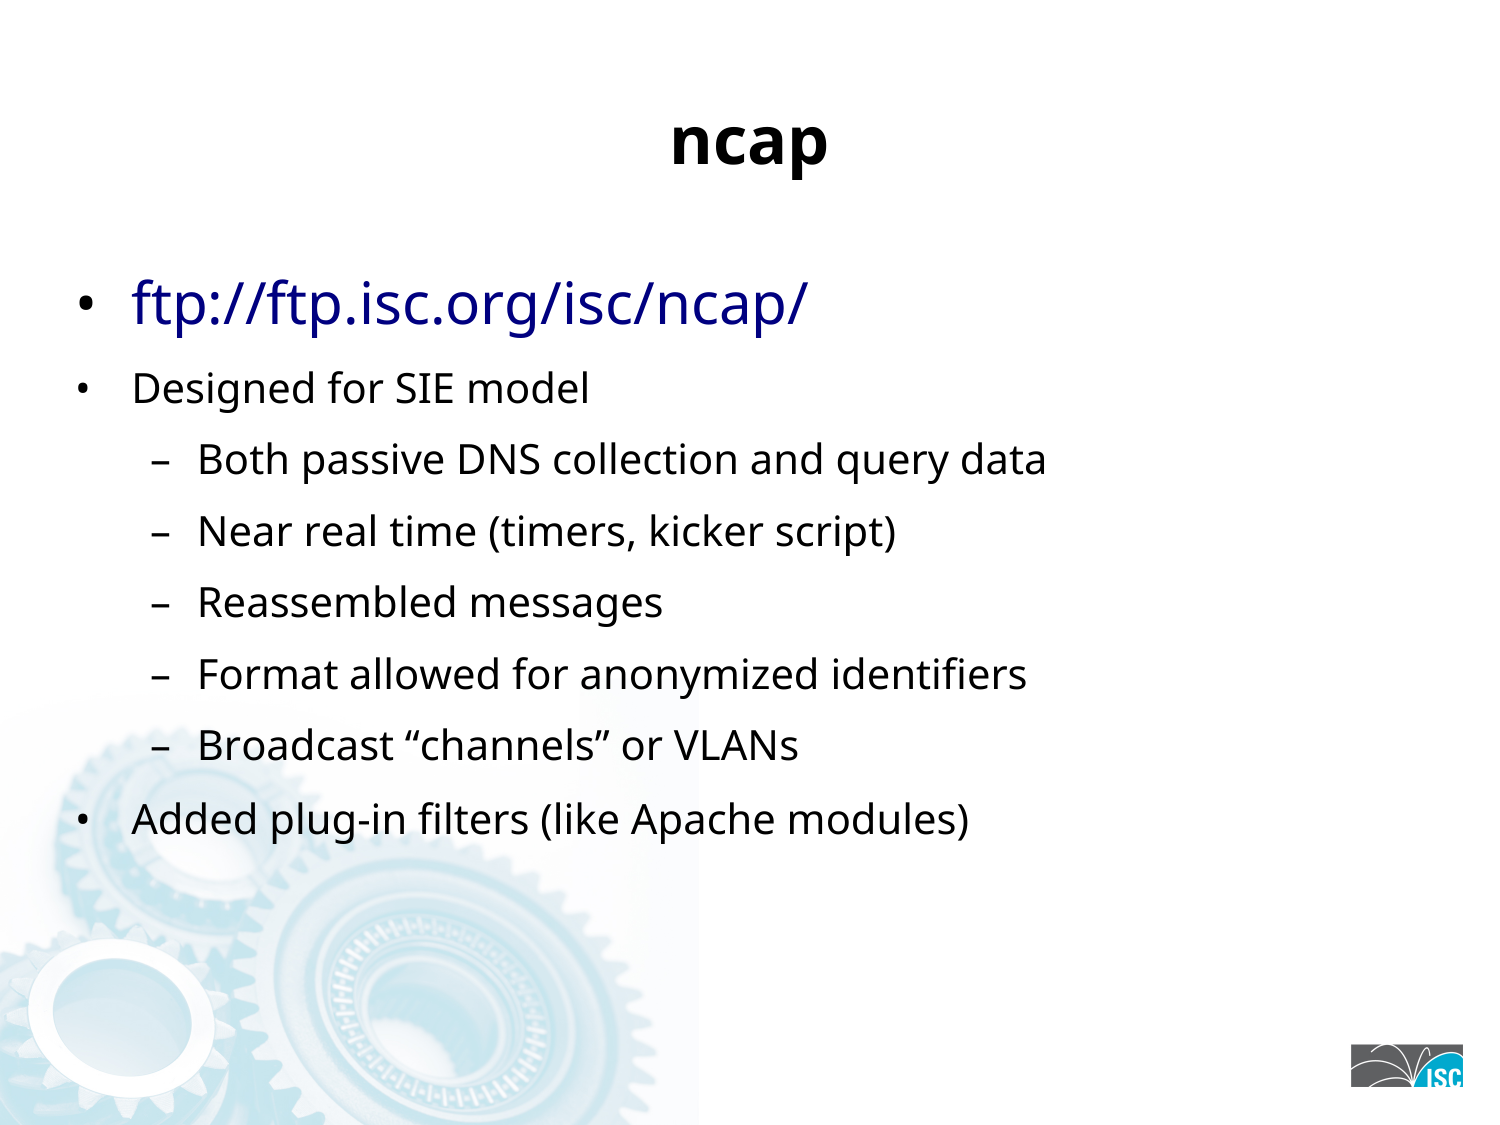

# ncap
ftp://ftp.isc.org/isc/ncap/
Designed for SIE model
Both passive DNS collection and query data
Near real time (timers, kicker script)
Reassembled messages
Format allowed for anonymized identifiers
Broadcast “channels” or VLANs
Added plug-in filters (like Apache modules)